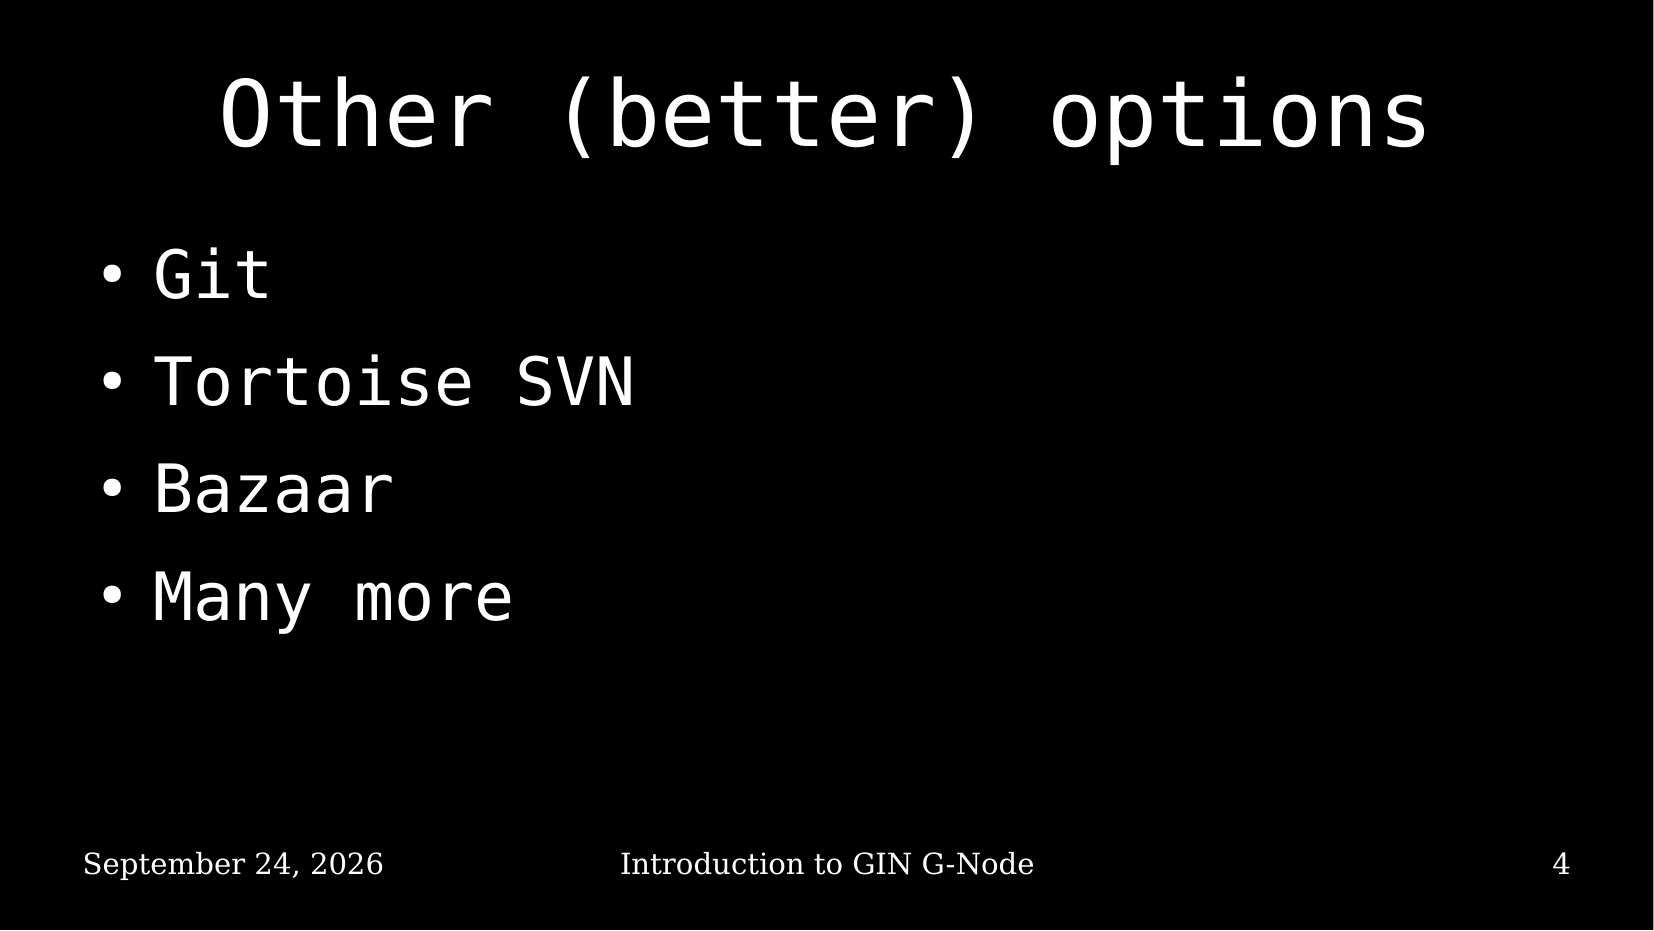

# Other (better) options
Git
Tortoise SVN
Bazaar
Many more
Introduction to GIN G-Node
4